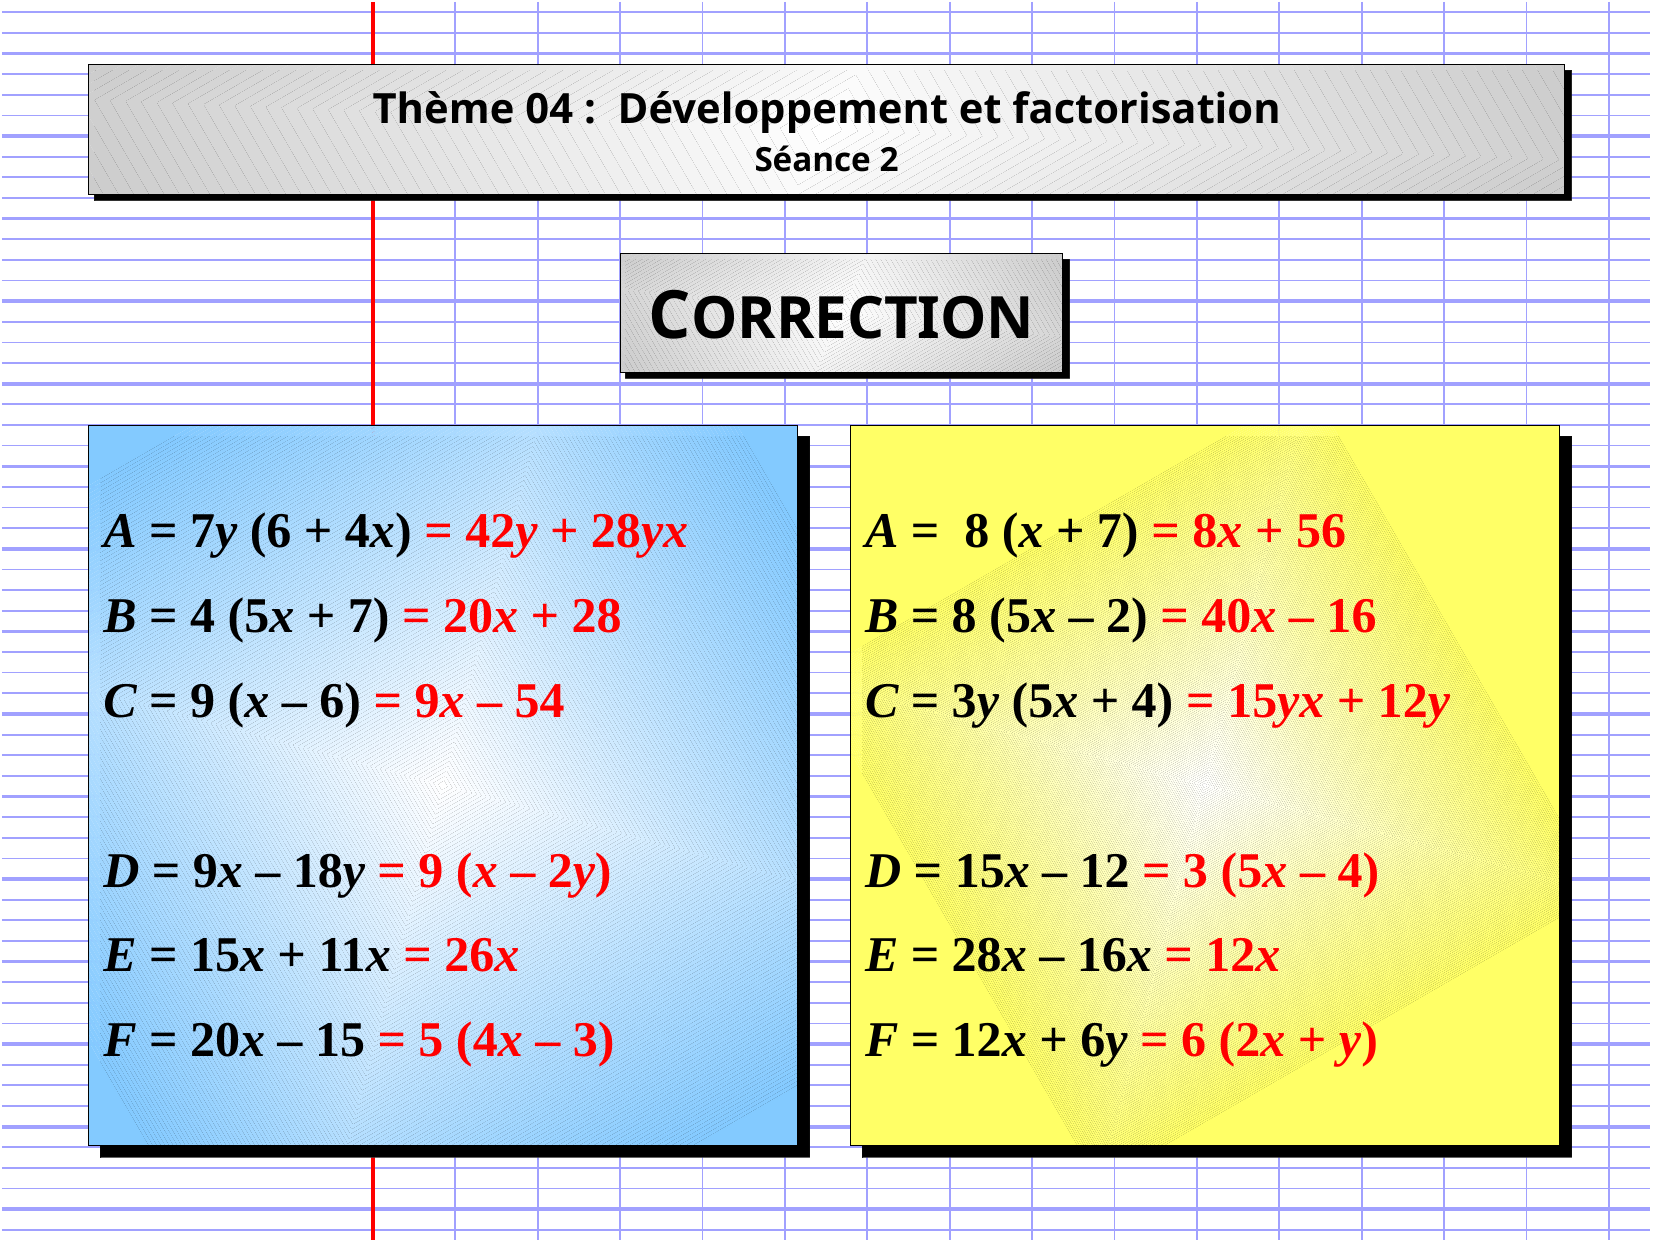

Thème 04 : Développement et factorisation
Séance 2
CORRECTION
A = 7y (6 + 4x) = 42y + 28yx
B = 4 (5x + 7) = 20x + 28
C = 9 (x – 6) = 9x – 54
D = 9x – 18y = 9 (x – 2y)
E = 15x + 11x = 26x
F = 20x – 15 = 5 (4x – 3)
A = 8 (x + 7) = 8x + 56
B = 8 (5x – 2) = 40x – 16
C = 3y (5x + 4) = 15yx + 12y
D = 15x – 12 = 3 (5x – 4)
E = 28x – 16x = 12x
F = 12x + 6y = 6 (2x + y)